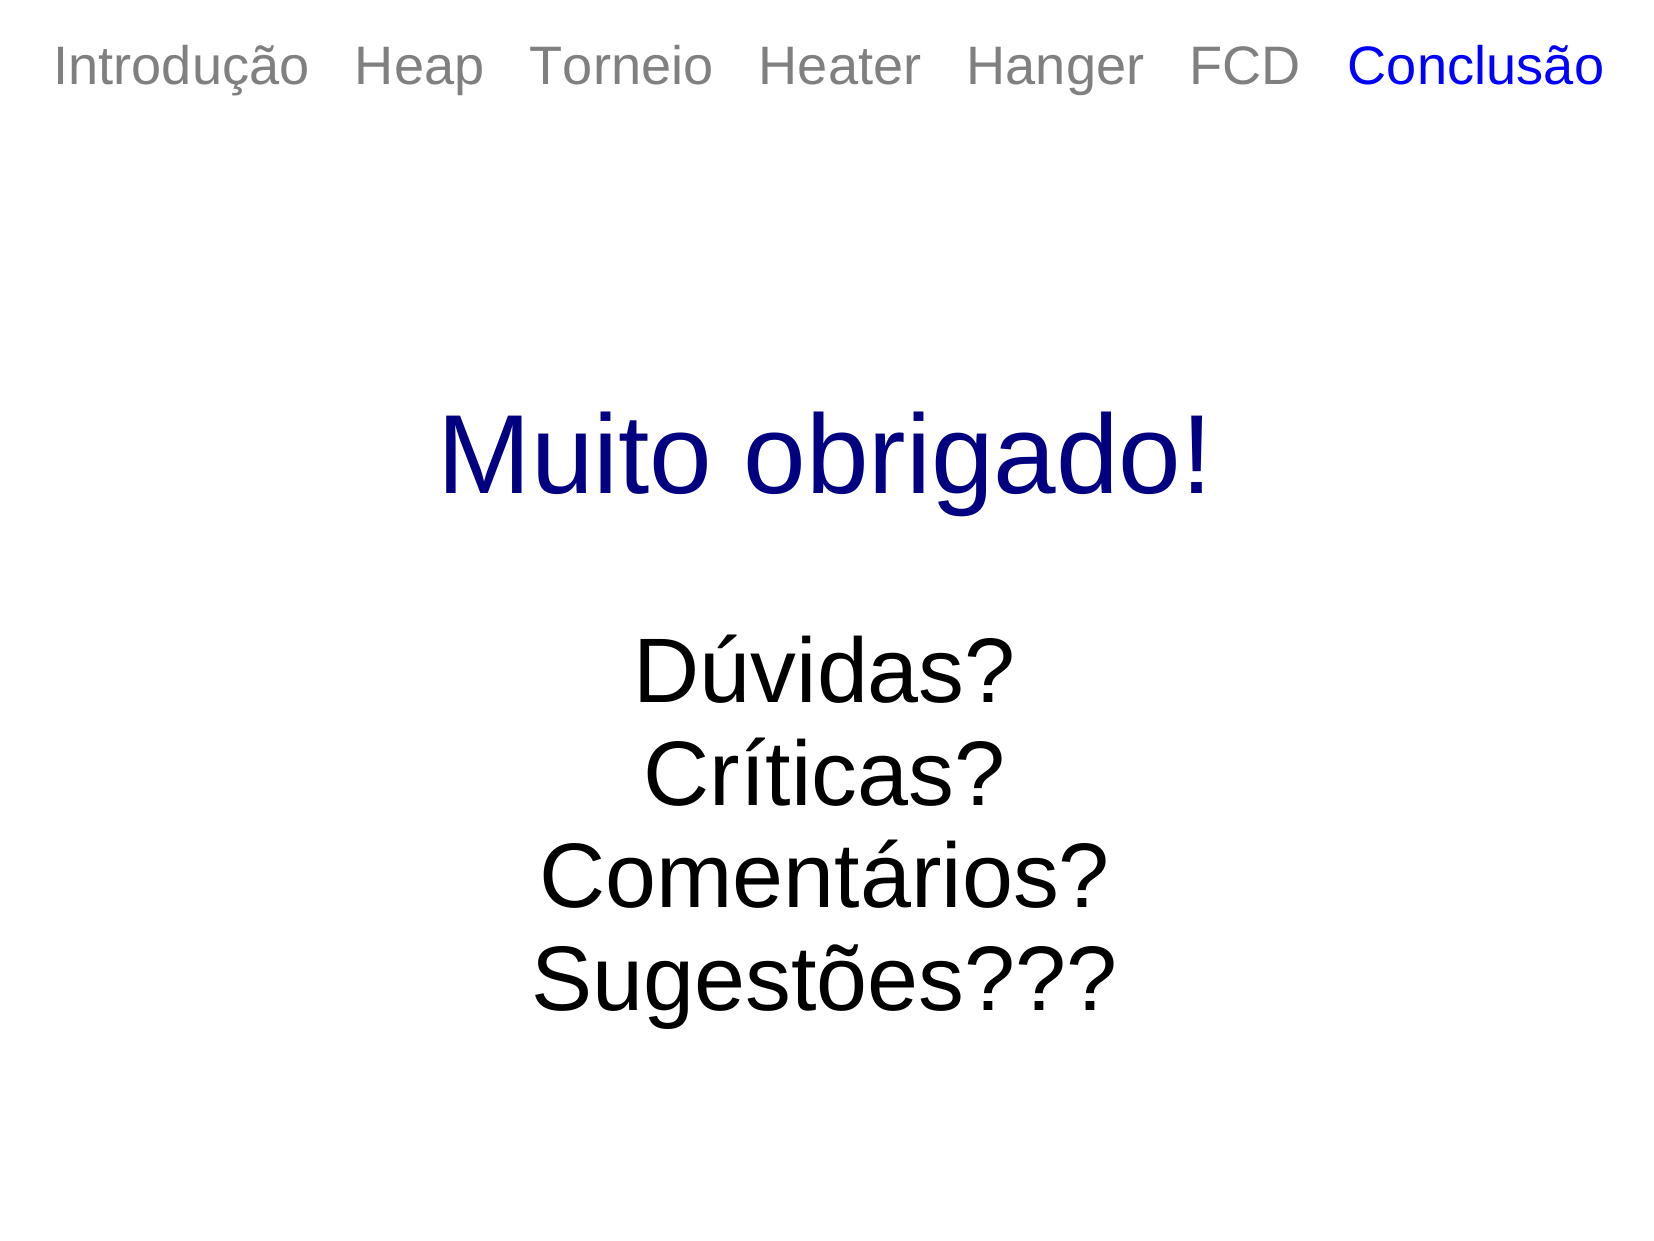

Introdução Heap Torneio Heater Hanger FCD Conclusão
# Muito obrigado! Dúvidas? Críticas? Comentários? Sugestões???